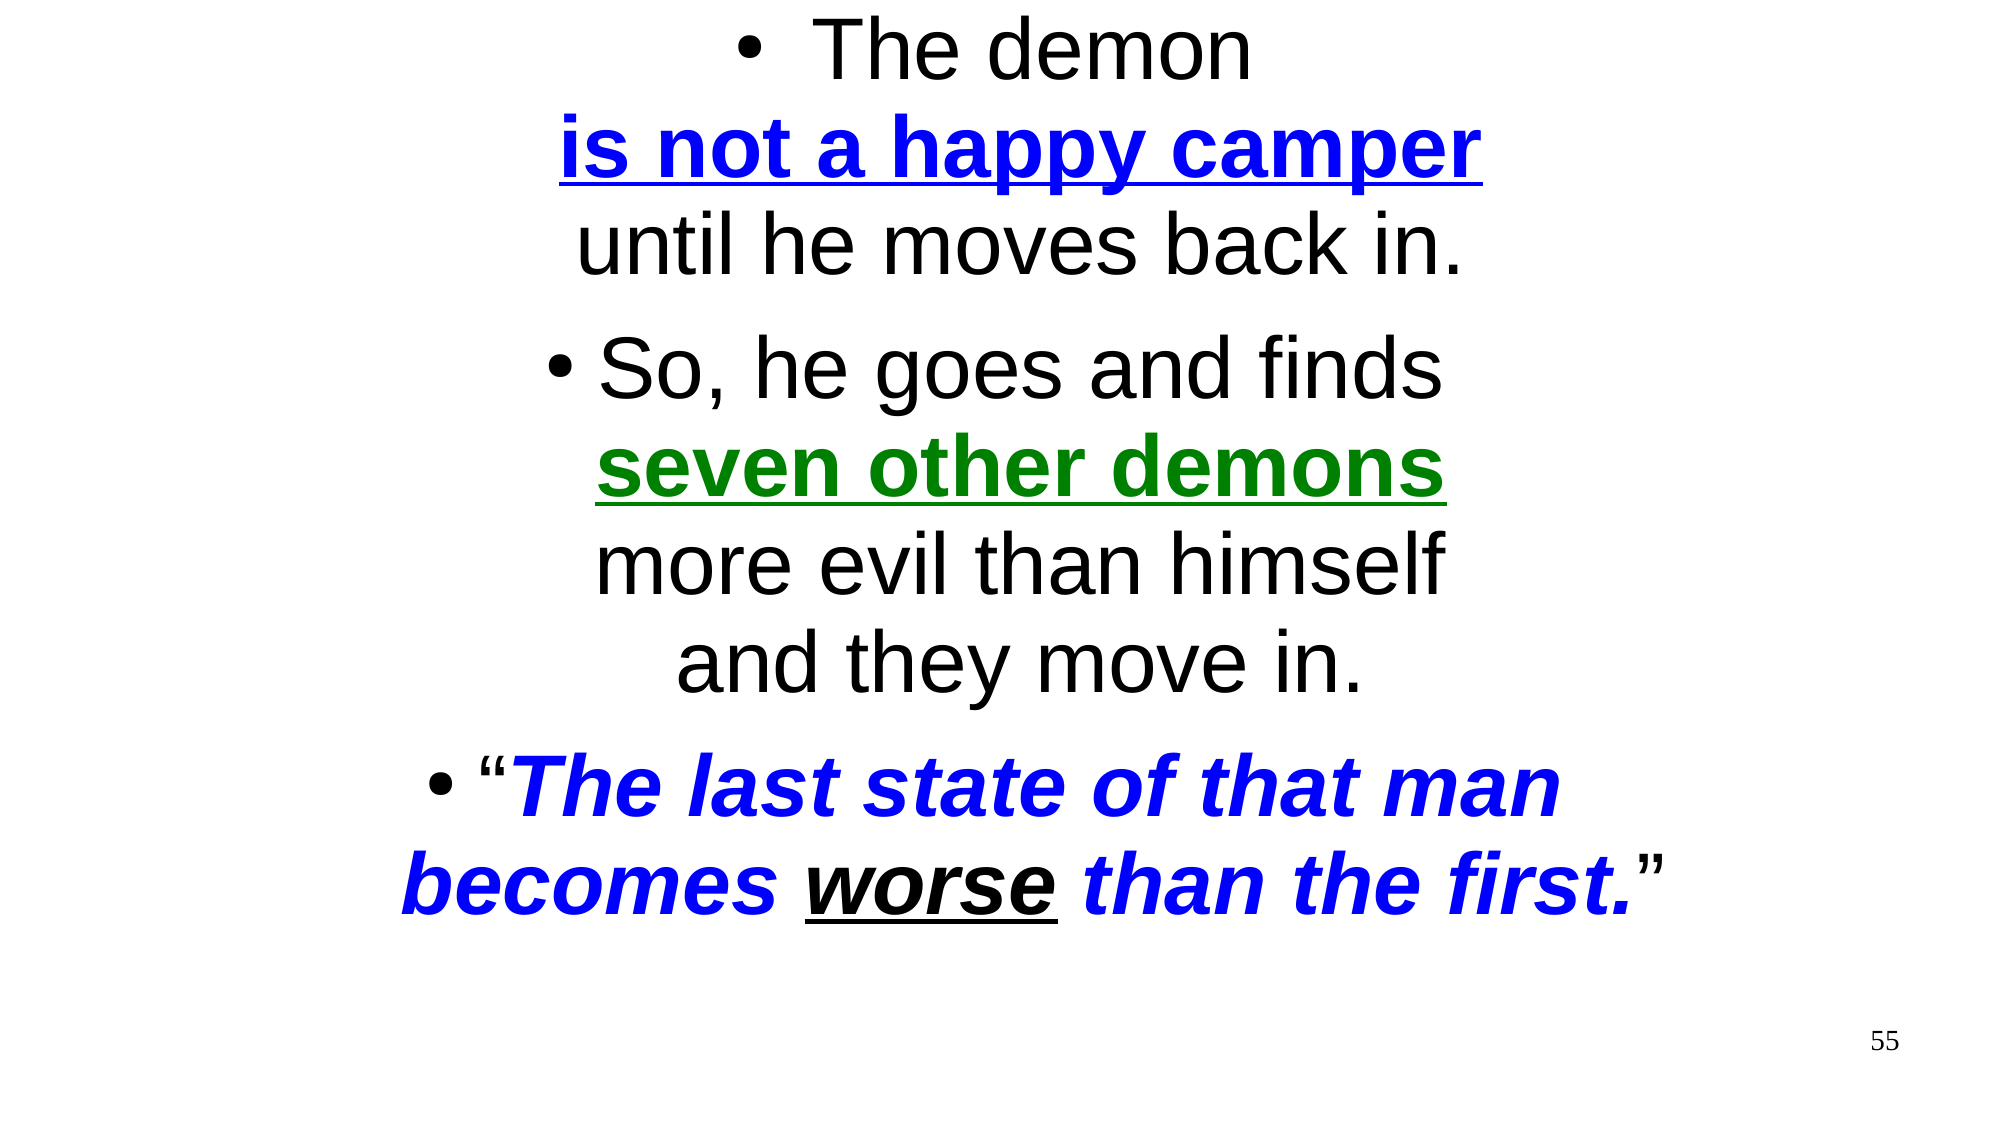

# The demon is not a happy camper until he moves back in.
So, he goes and finds
seven other demons
more evil than himself
and they move in.
“The last state of that man
becomes worse than the first.”
55